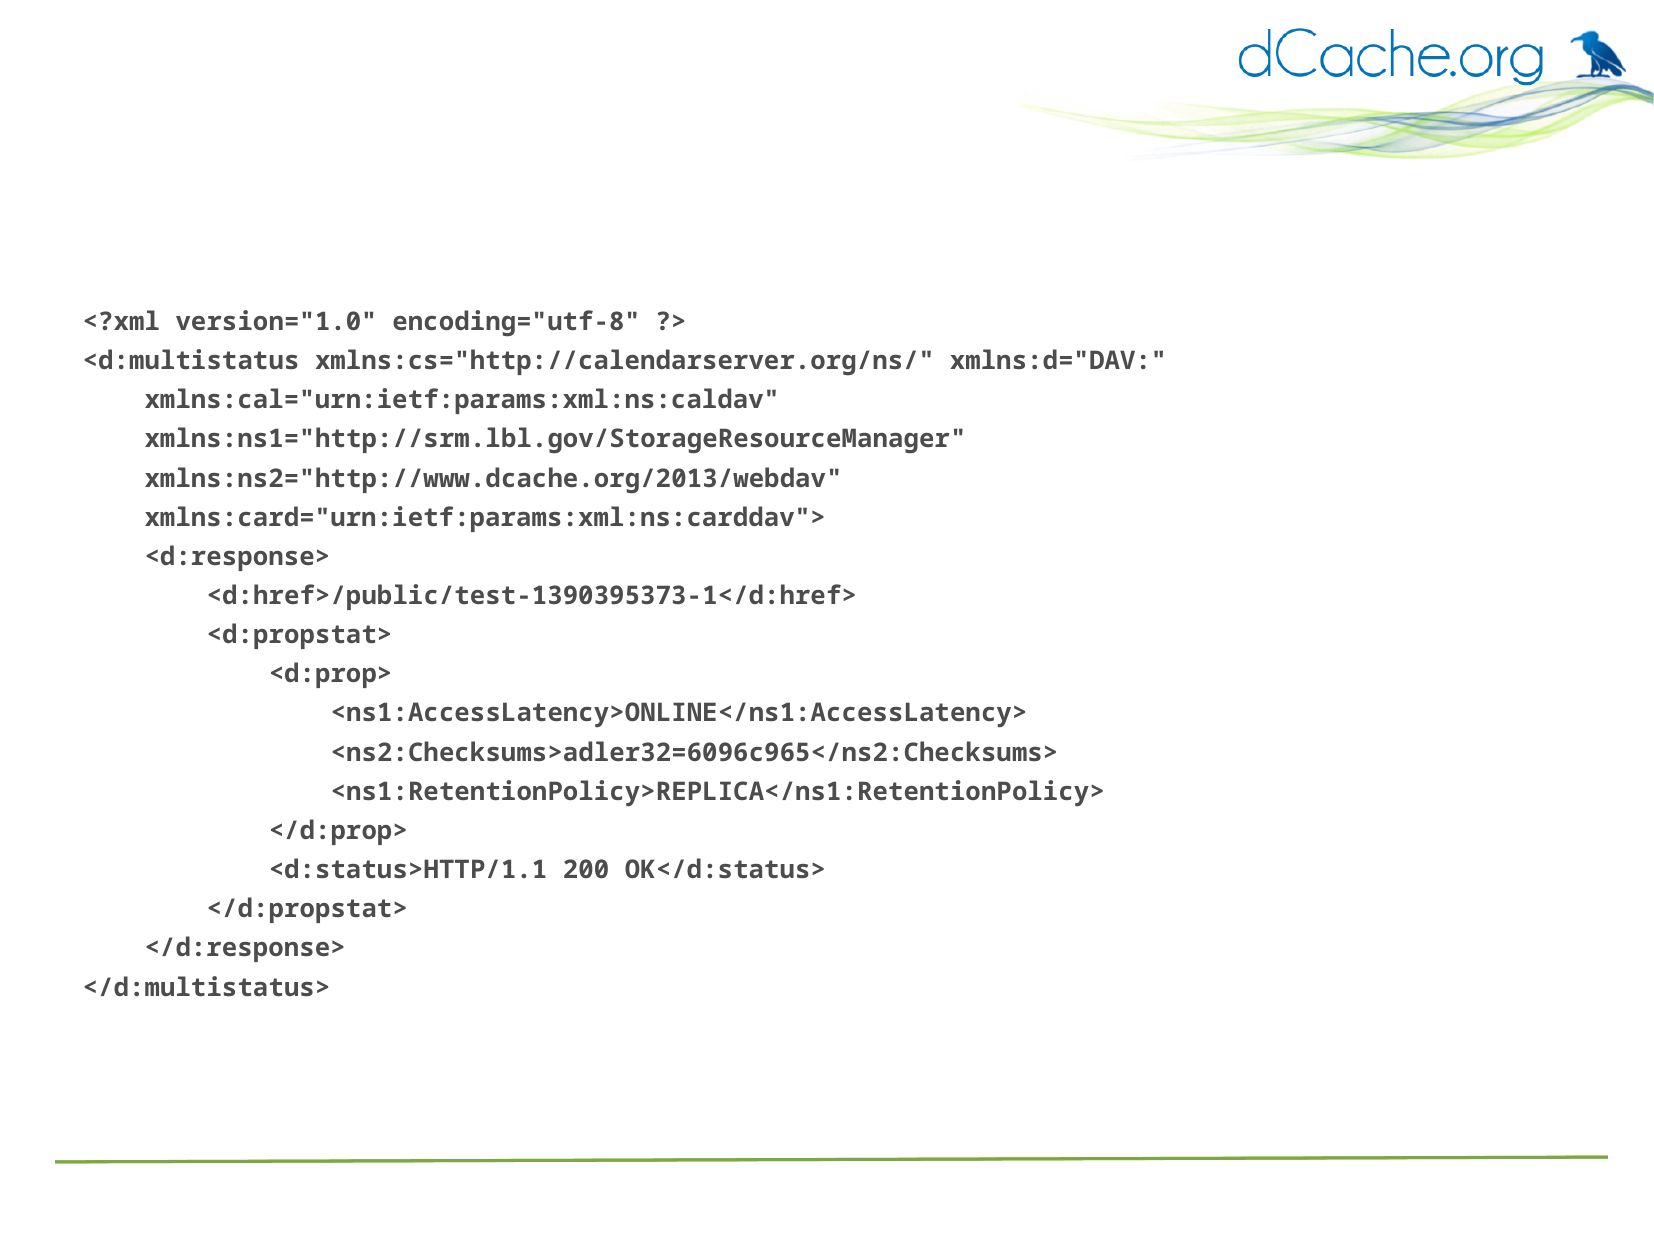

#
<?xml version="1.0" encoding="utf-8" ?>
<d:multistatus xmlns:cs="http://calendarserver.org/ns/" xmlns:d="DAV:"
 xmlns:cal="urn:ietf:params:xml:ns:caldav"
 xmlns:ns1="http://srm.lbl.gov/StorageResourceManager"
 xmlns:ns2="http://www.dcache.org/2013/webdav"
 xmlns:card="urn:ietf:params:xml:ns:carddav">
 <d:response>
 <d:href>/public/test-1390395373-1</d:href>
 <d:propstat>
 <d:prop>
 <ns1:AccessLatency>ONLINE</ns1:AccessLatency>
 <ns2:Checksums>adler32=6096c965</ns2:Checksums>
 <ns1:RetentionPolicy>REPLICA</ns1:RetentionPolicy>
 </d:prop>
 <d:status>HTTP/1.1 200 OK</d:status>
 </d:propstat>
 </d:response>
</d:multistatus>